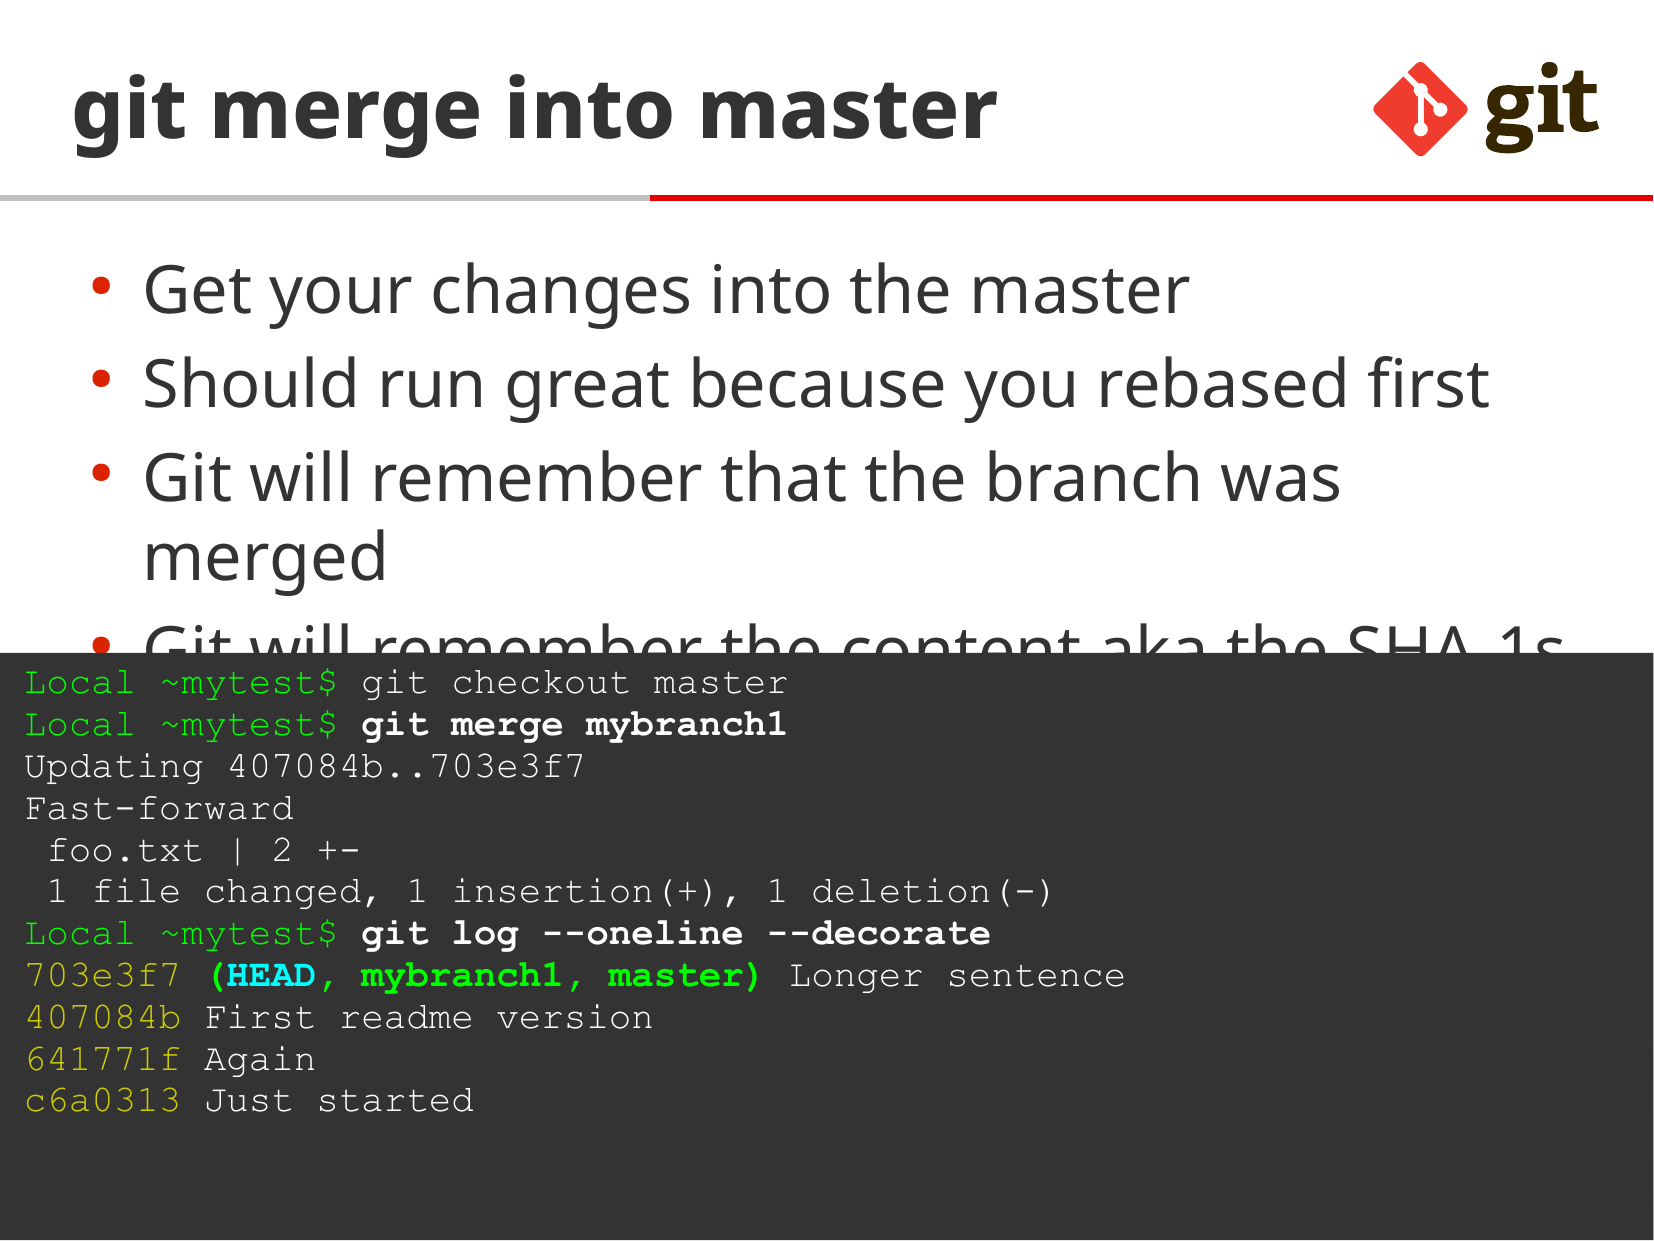

# git merge into master
Get your changes into the master
Should run great because you rebased first
Git will remember that the branch was merged
Git will remember the content aka the SHA-1s
Local ~mytest$ git checkout master
Local ~mytest$ git merge mybranch1
Updating 407084b..703e3f7
Fast-forward
 foo.txt | 2 +-
 1 file changed, 1 insertion(+), 1 deletion(-)
Local ~mytest$ git log --oneline --decorate
703e3f7 (HEAD, mybranch1, master) Longer sentence
407084b First readme version
641771f Again
c6a0313 Just started
31